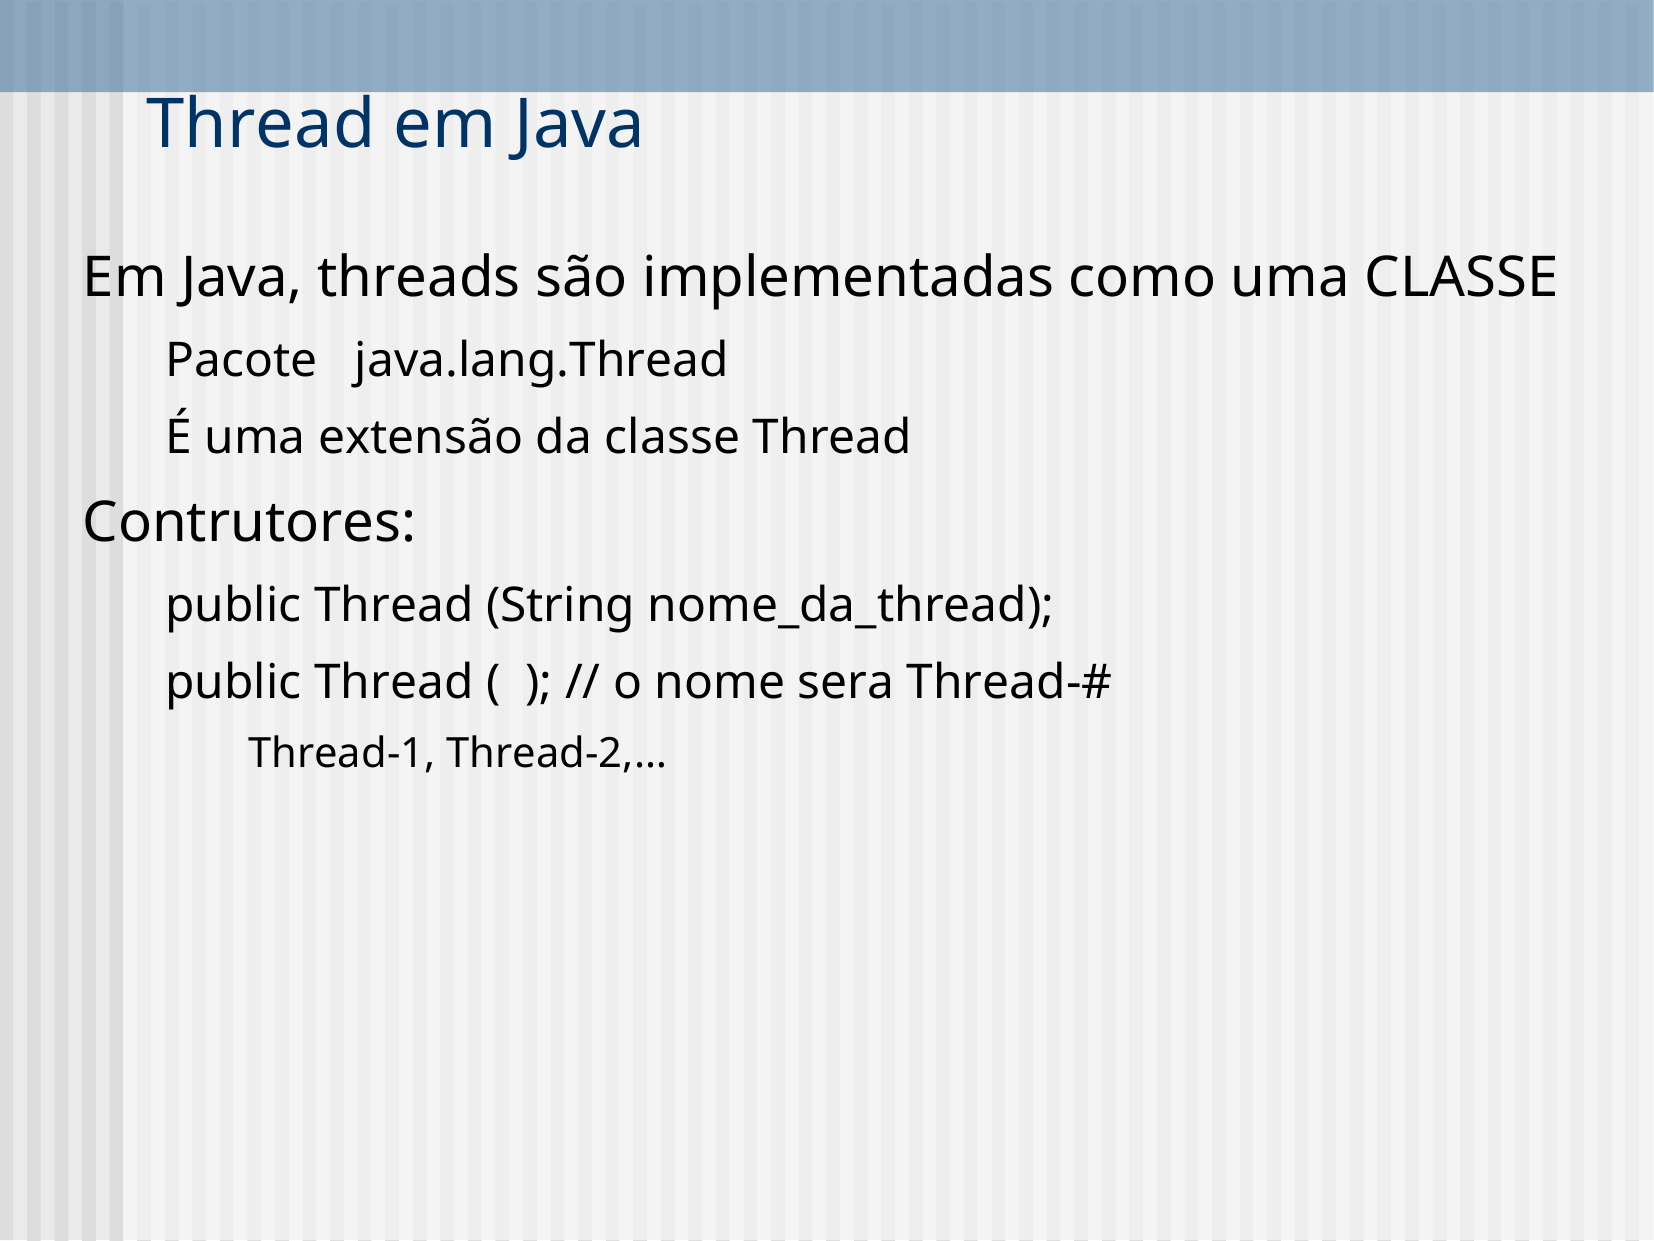

# Thread em Java
Em Java, threads são implementadas como uma CLASSE
Pacote java.lang.Thread
É uma extensão da classe Thread
Contrutores:
public Thread (String nome_da_thread);
public Thread ( ); // o nome sera Thread-#
Thread-1, Thread-2,…